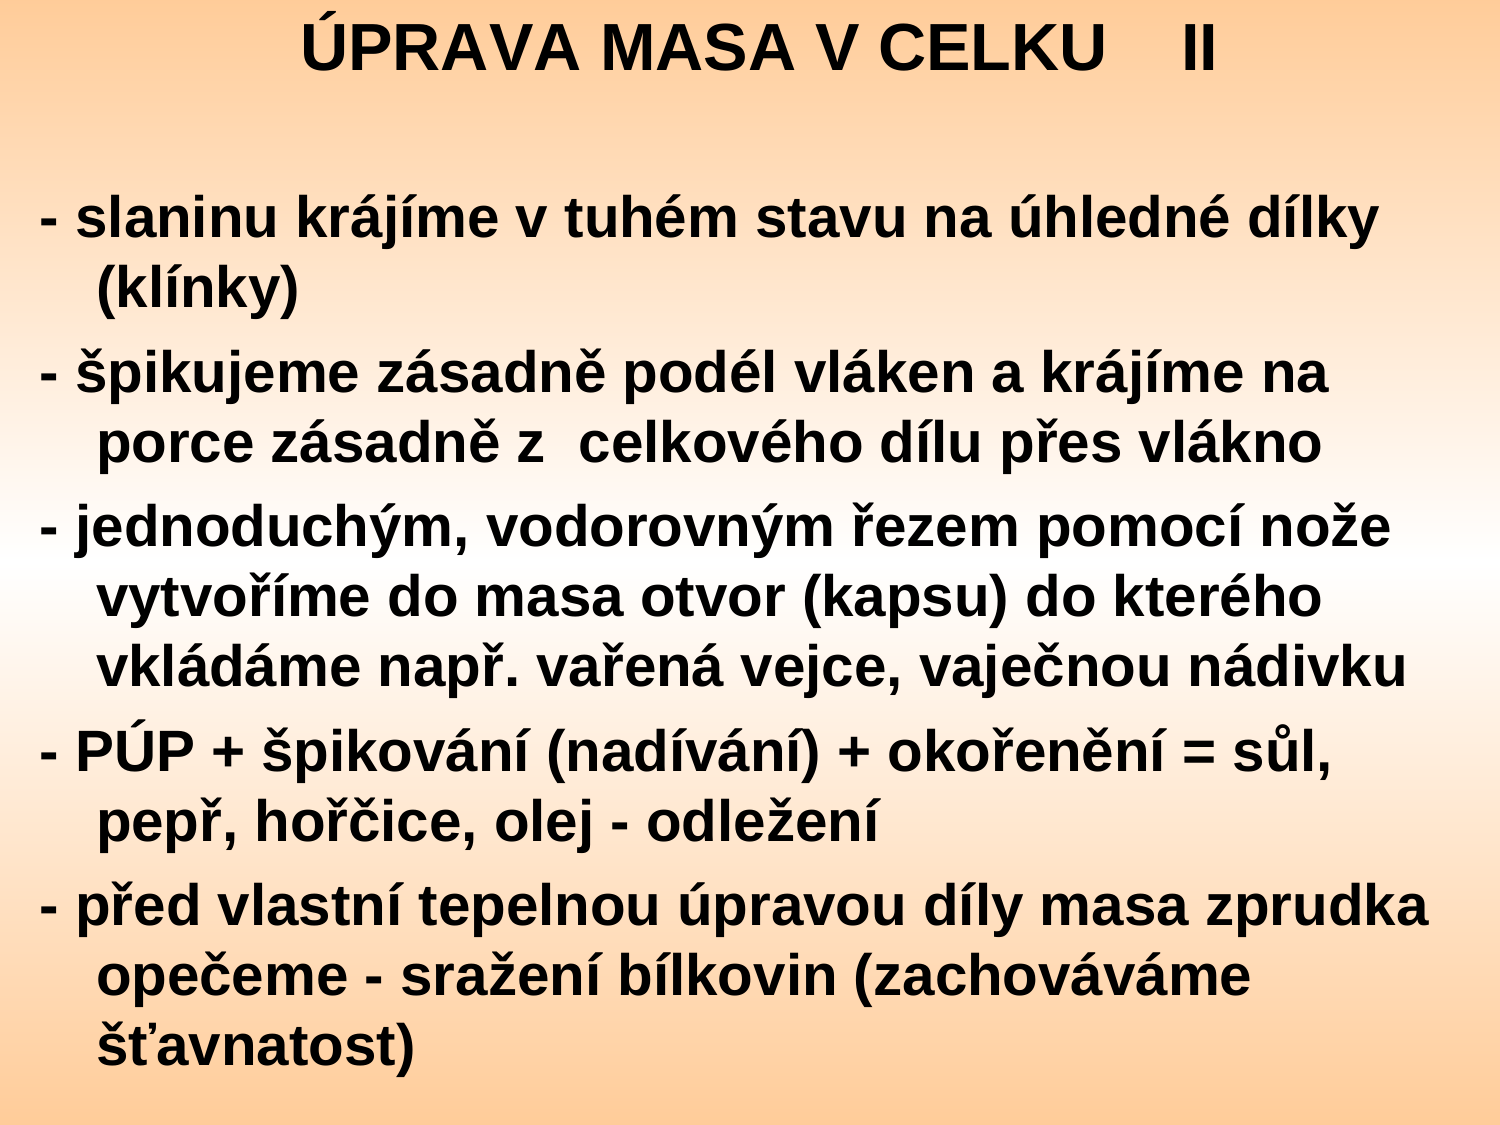

# ÚPRAVA MASA V CELKU	II
- slaninu krájíme v tuhém stavu na úhledné dílky (klínky)
- špikujeme zásadně podél vláken a krájíme na porce zásadně z celkového dílu přes vlákno
- jednoduchým, vodorovným řezem pomocí nože vytvoříme do masa otvor (kapsu) do kterého vkládáme např. vařená vejce, vaječnou nádivku
- PÚP + špikování (nadívání) + okořenění = sůl, pepř, hořčice, olej - odležení
- před vlastní tepelnou úpravou díly masa zprudka opečeme - sražení bílkovin (zachováváme šťavnatost)